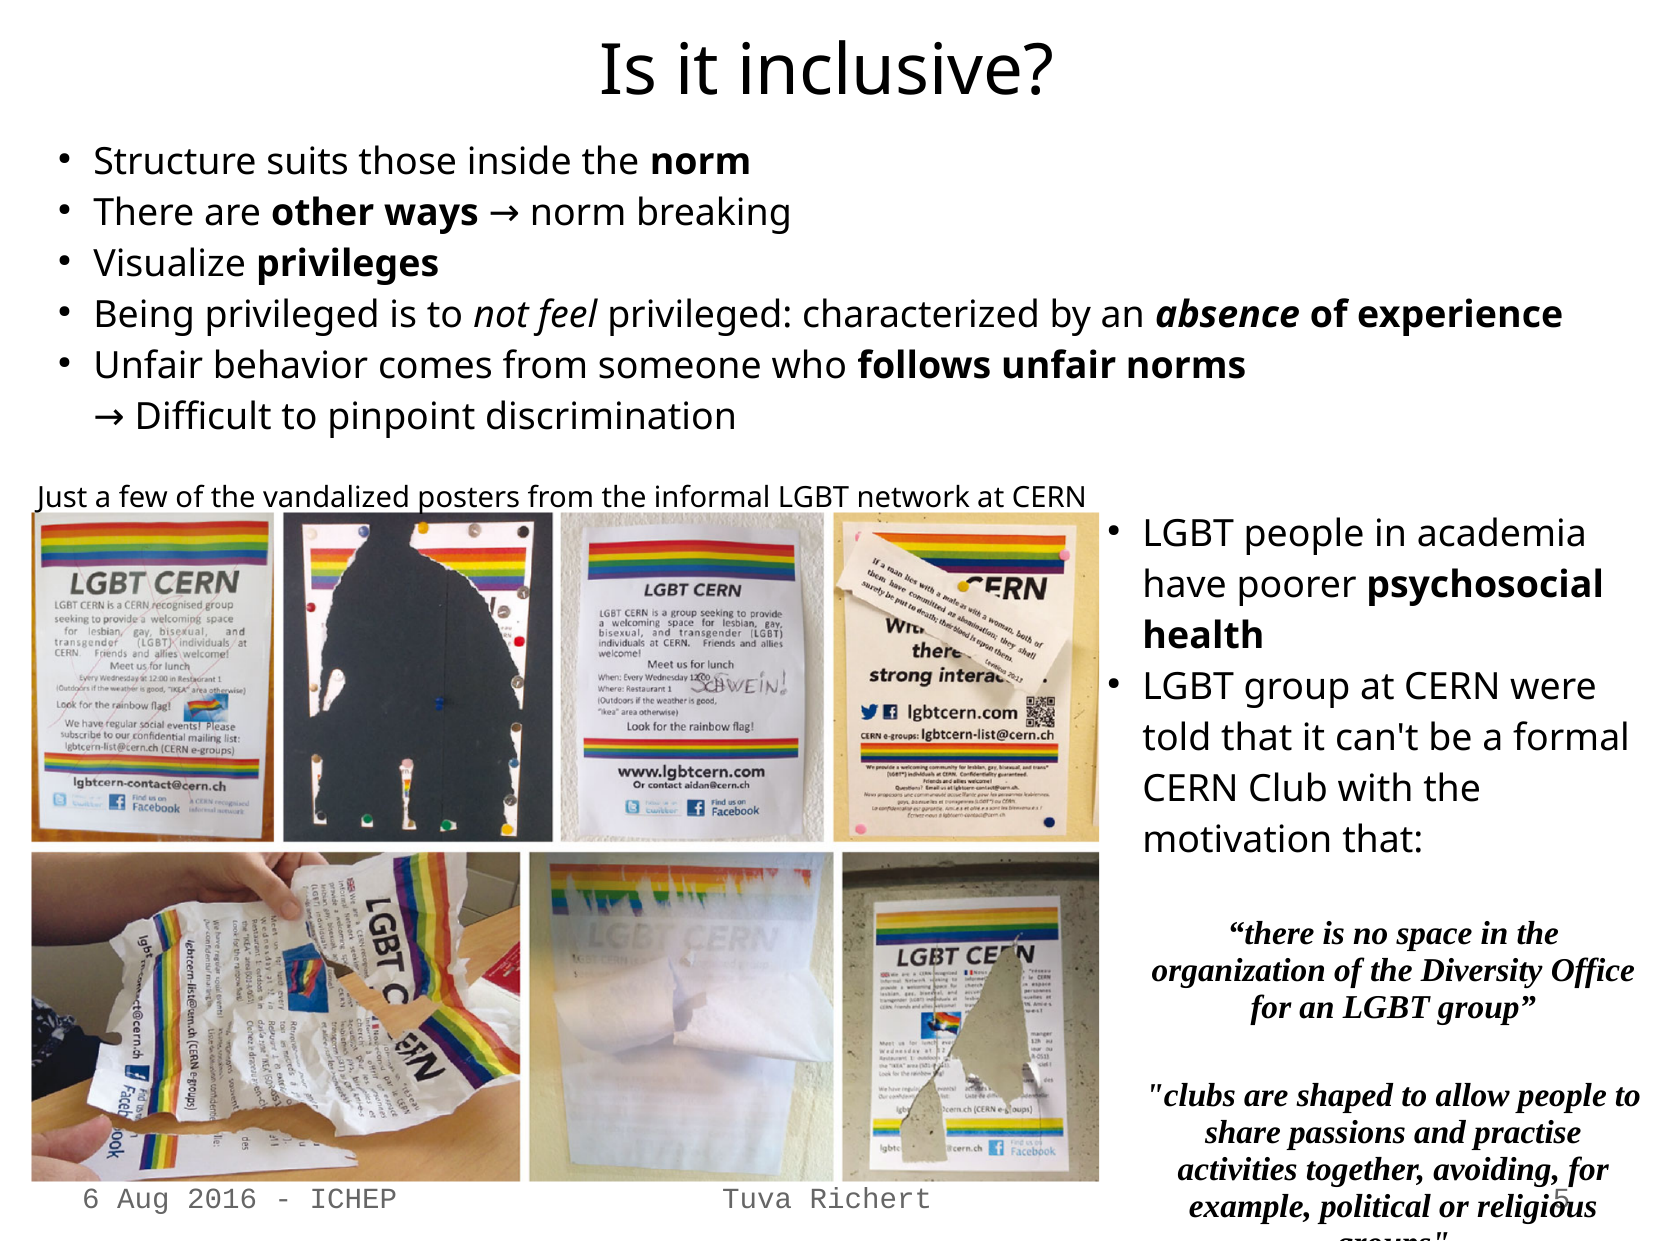

# Is it inclusive?
Structure suits those inside the norm
There are other ways → norm breaking
Visualize privileges
Being privileged is to not feel privileged: characterized by an absence of experience
Unfair behavior comes from someone who follows unfair norms
→ Difficult to pinpoint discrimination
Just a few of the vandalized posters from the informal LGBT network at CERN
LGBT people in academia have poorer psychosocial health
LGBT group at CERN were told that it can't be a formal CERN Club with the motivation that:
“there is no space in the organization of the Diversity Office for an LGBT group”
"clubs are shaped to allow people to share passions and practise activities together, avoiding, for example, political or religious groups"
6 Aug 2016 - ICHEP
Tuva Richert
5